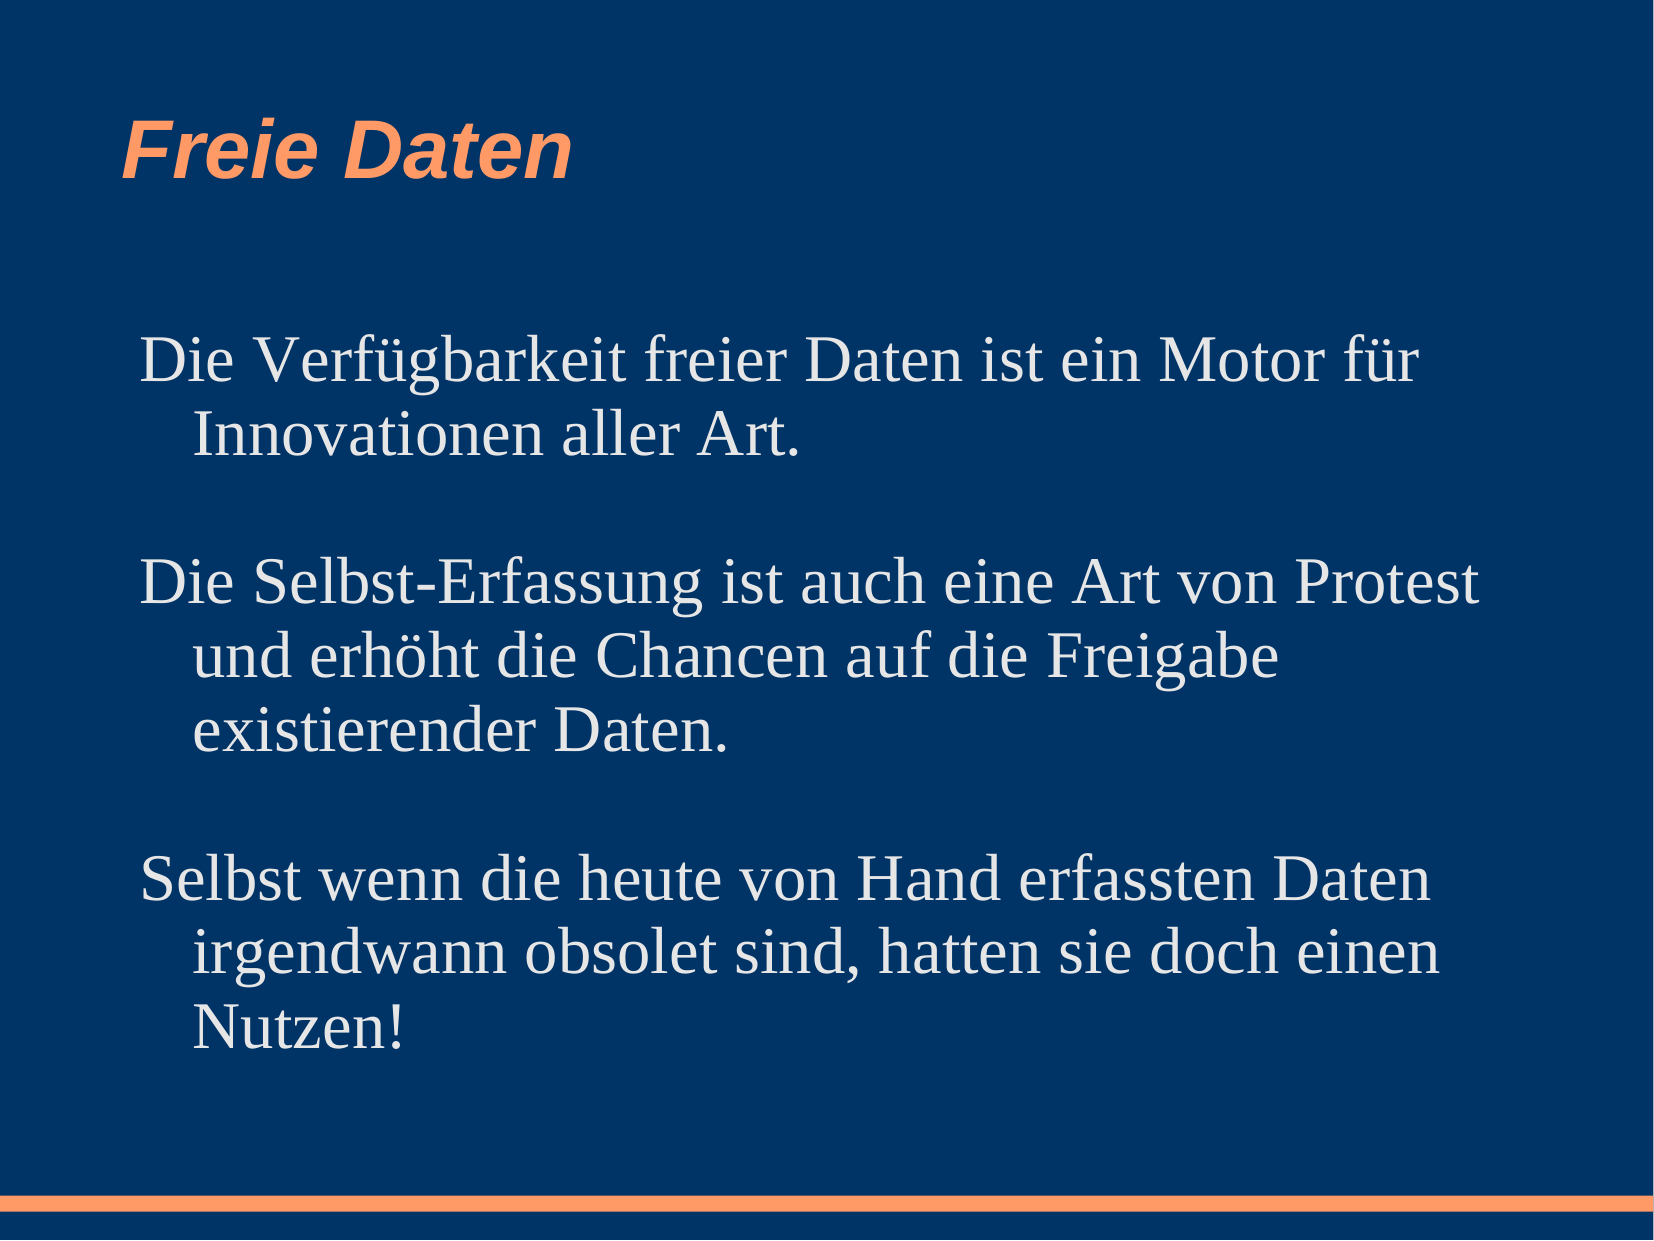

# Freie Daten
Die Verfügbarkeit freier Daten ist ein Motor für Innovationen aller Art.
Die Selbst-Erfassung ist auch eine Art von Protest und erhöht die Chancen auf die Freigabe existierender Daten.
Selbst wenn die heute von Hand erfassten Daten irgendwann obsolet sind, hatten sie doch einen Nutzen!